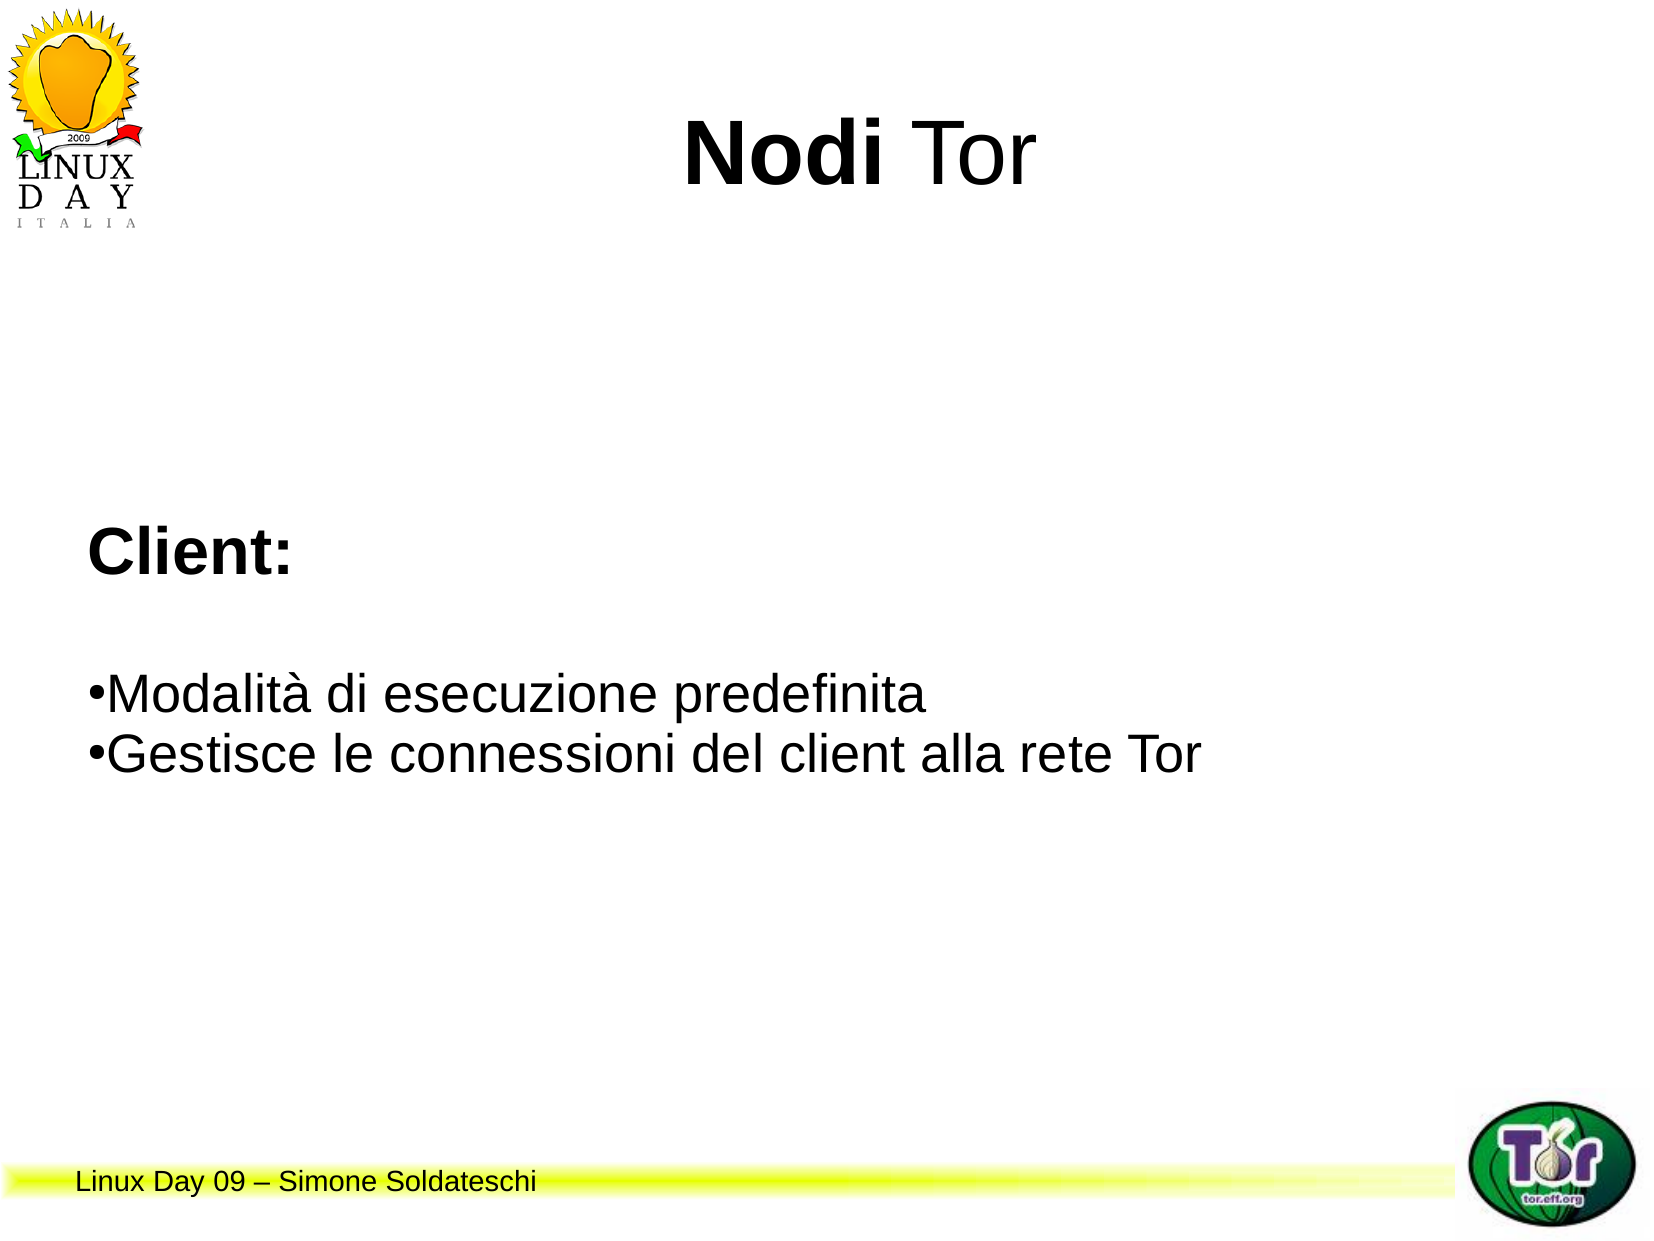

# Nodi Tor
Client:
Modalità di esecuzione predefinita
Gestisce le connessioni del client alla rete Tor